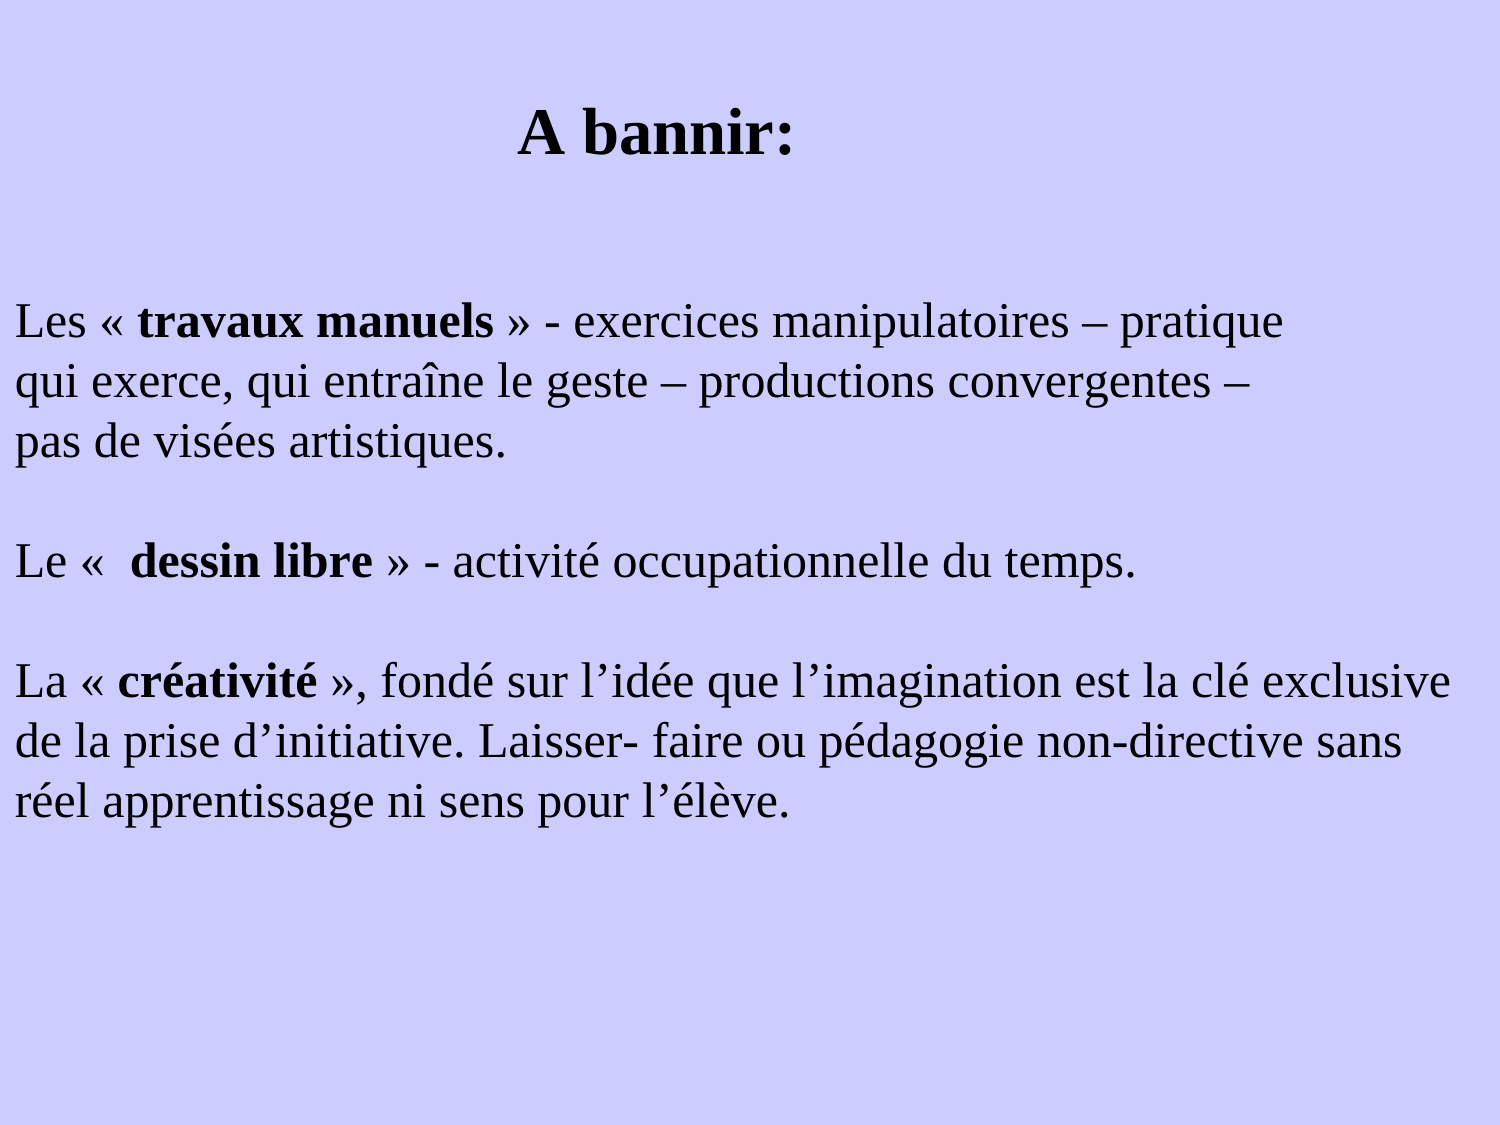

A bannir:
Les « travaux manuels » - exercices manipulatoires – pratique
qui exerce, qui entraîne le geste – productions convergentes –
pas de visées artistiques.
Le «  dessin libre » - activité occupationnelle du temps.
La « créativité », fondé sur l’idée que l’imagination est la clé exclusive
de la prise d’initiative. Laisser- faire ou pédagogie non-directive sans réel apprentissage ni sens pour l’élève.